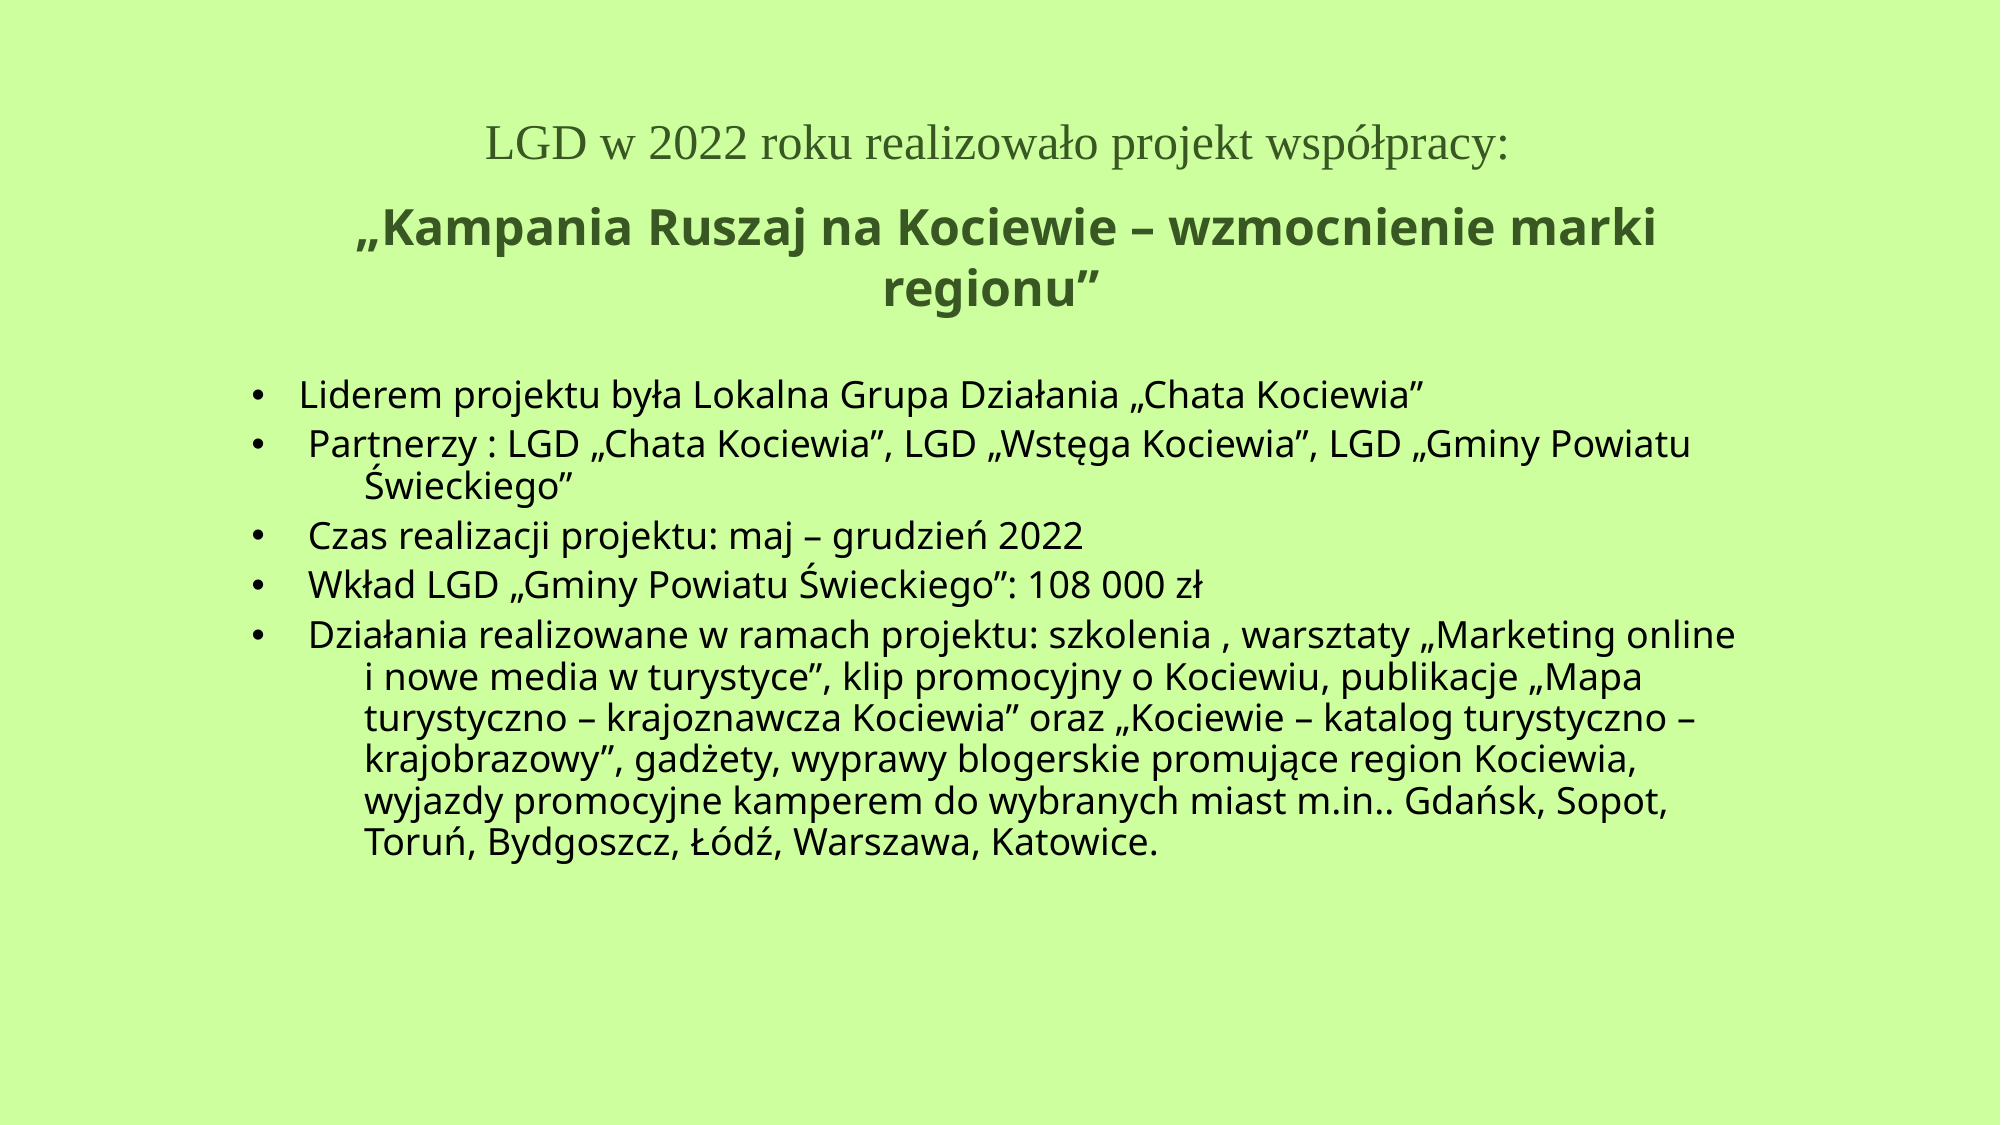

# LGD w 2022 roku realizowało projekt współpracy:
 „Kampania Ruszaj na Kociewie – wzmocnienie marki regionu”
Liderem projektu była Lokalna Grupa Działania „Chata Kociewia”
Partnerzy : LGD „Chata Kociewia”, LGD „Wstęga Kociewia”, LGD „Gminy Powiatu Świeckiego”
Czas realizacji projektu: maj – grudzień 2022
Wkład LGD „Gminy Powiatu Świeckiego”: 108 000 zł
Działania realizowane w ramach projektu: szkolenia , warsztaty „Marketing online i nowe media w turystyce”, klip promocyjny o Kociewiu, publikacje „Mapa turystyczno – krajoznawcza Kociewia” oraz „Kociewie – katalog turystyczno – krajobrazowy”, gadżety, wyprawy blogerskie promujące region Kociewia, wyjazdy promocyjne kamperem do wybranych miast m.in.. Gdańsk, Sopot, Toruń, Bydgoszcz, Łódź, Warszawa, Katowice.